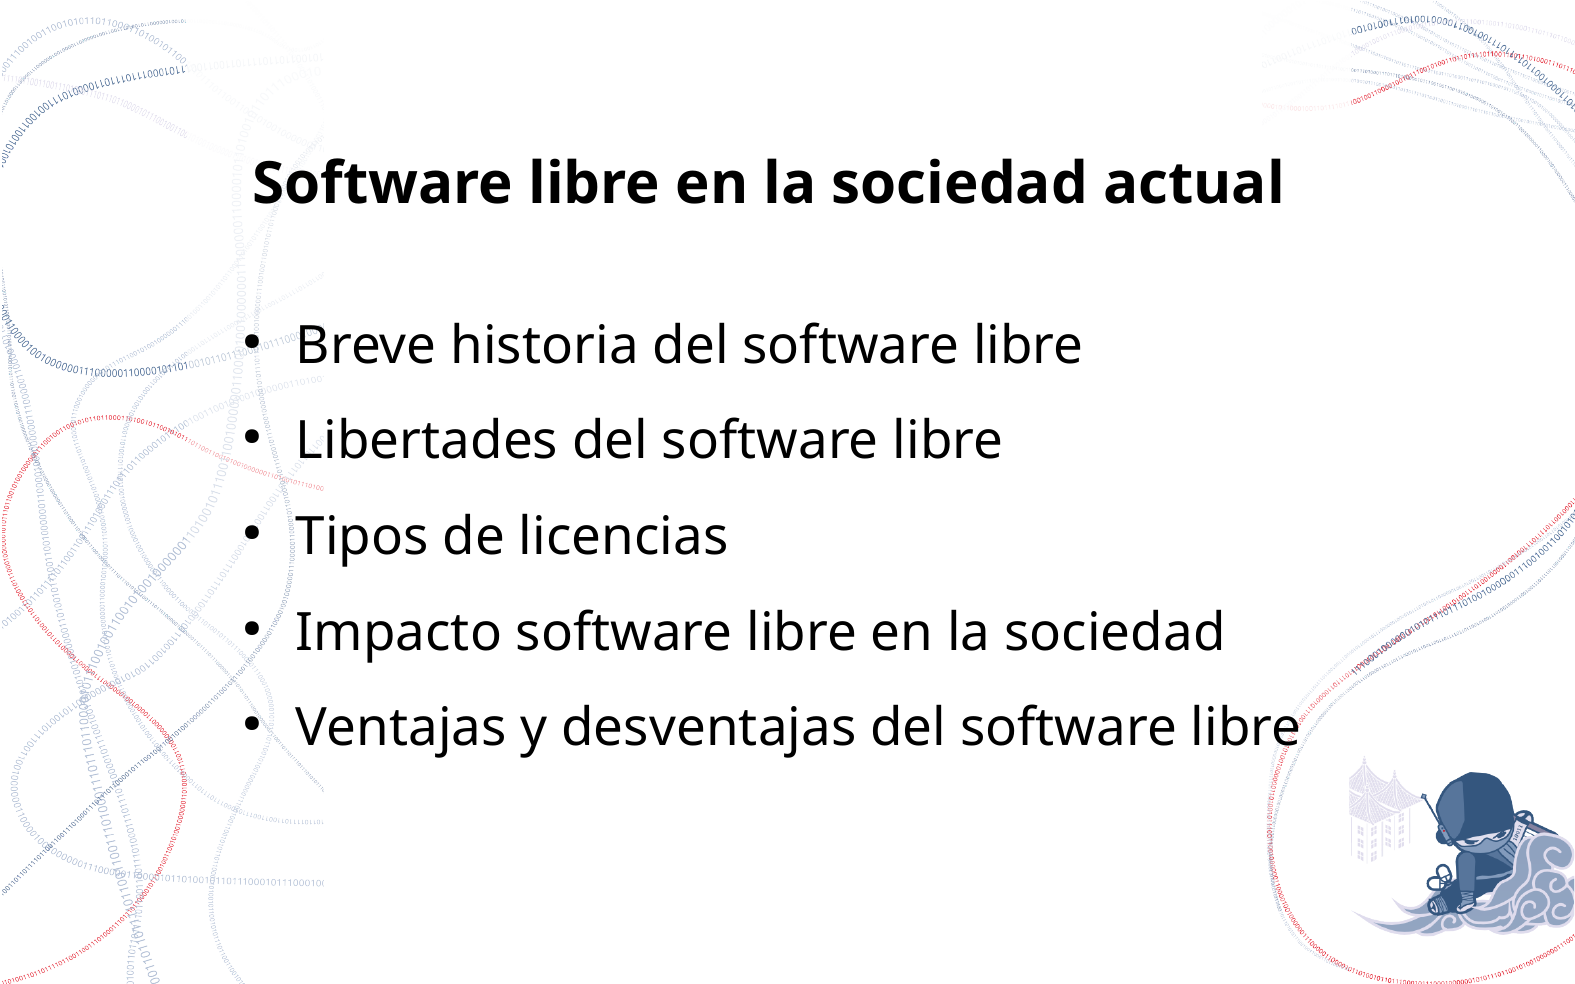

# Software libre en la sociedad actual
Breve historia del software libre
Libertades del software libre
Tipos de licencias
Impacto software libre en la sociedad
Ventajas y desventajas del software libre